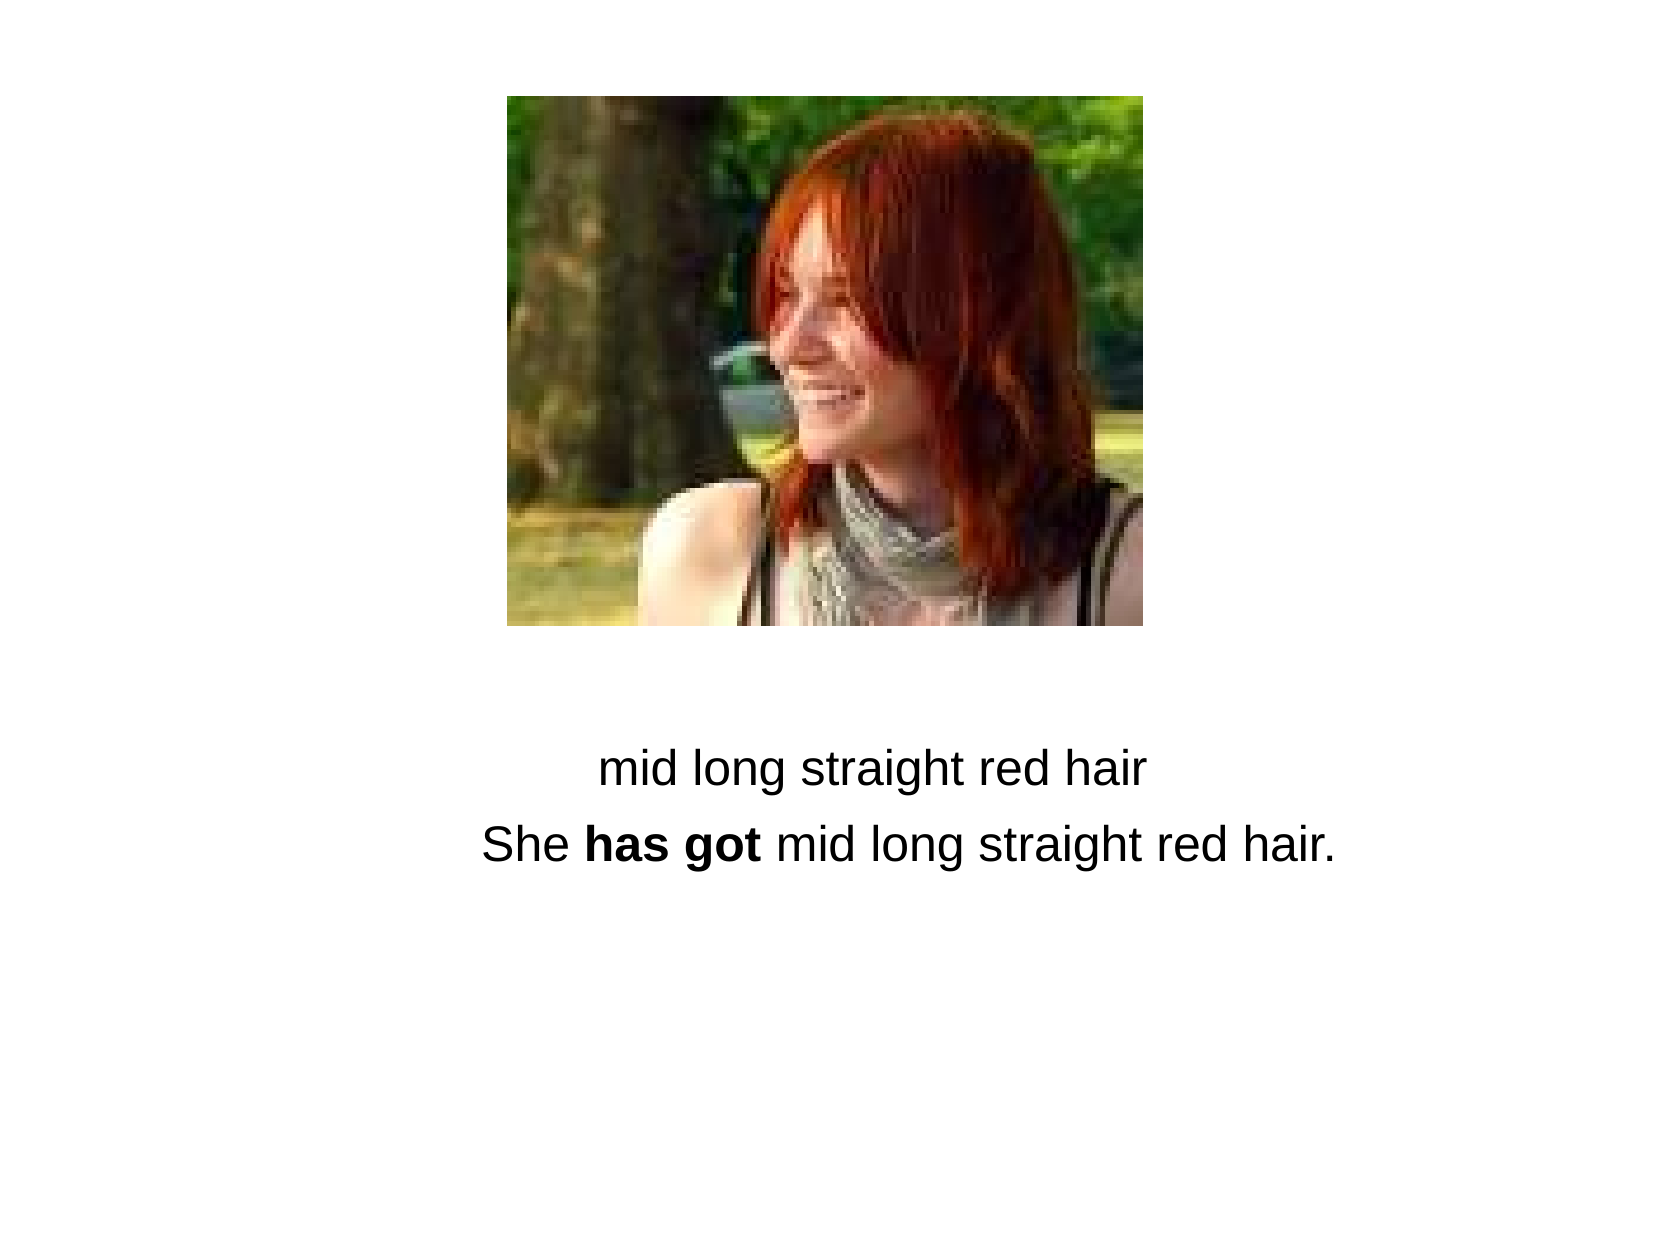

mid long straight red hair
She has got mid long straight red hair.